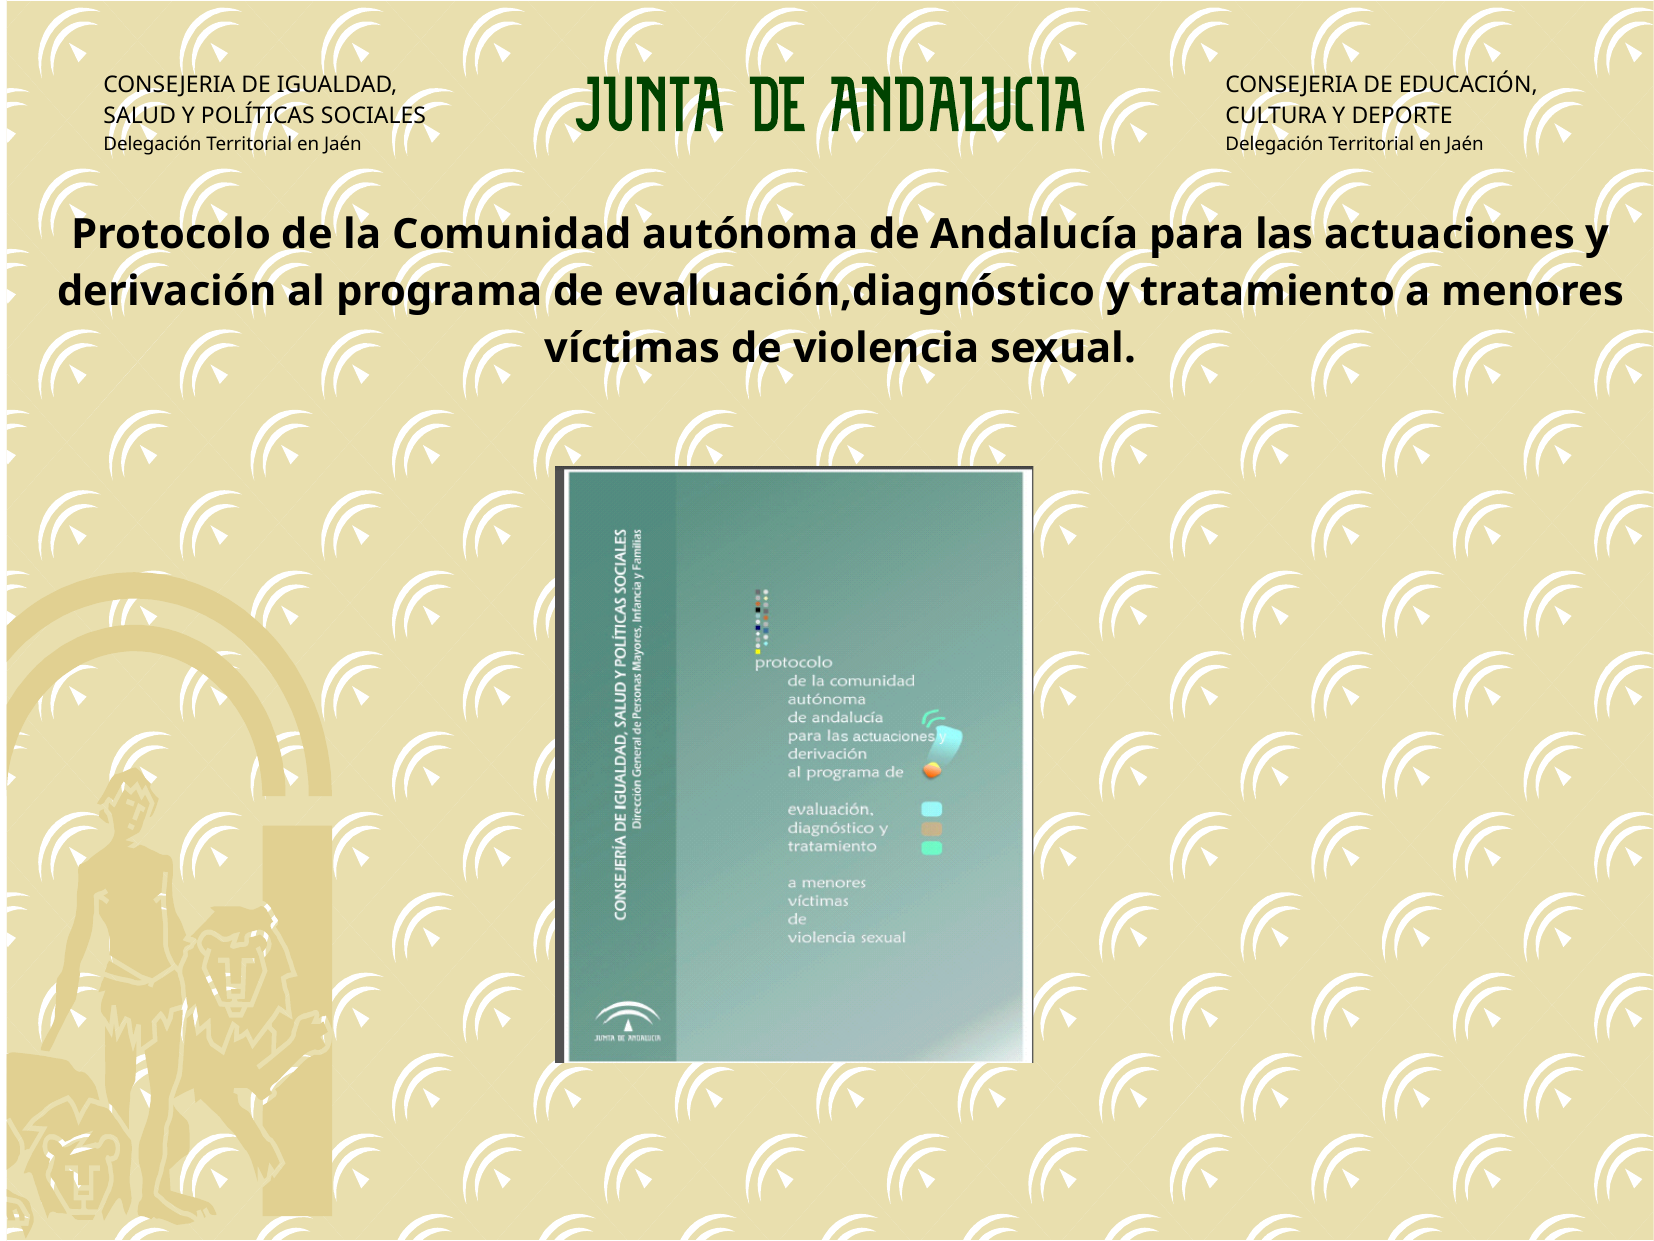

CONSEJERIA DE IGUALDAD,
SALUD Y POLÍTICAS SOCIALES
Delegación Territorial en Jaén
CONSEJERIA DE EDUCACIÓN,
CULTURA Y DEPORTE
Delegación Territorial en Jaén
Protocolo de la Comunidad autónoma de Andalucía para las actuaciones y derivación al programa de evaluación,diagnóstico y tratamiento a menores víctimas de violencia sexual.